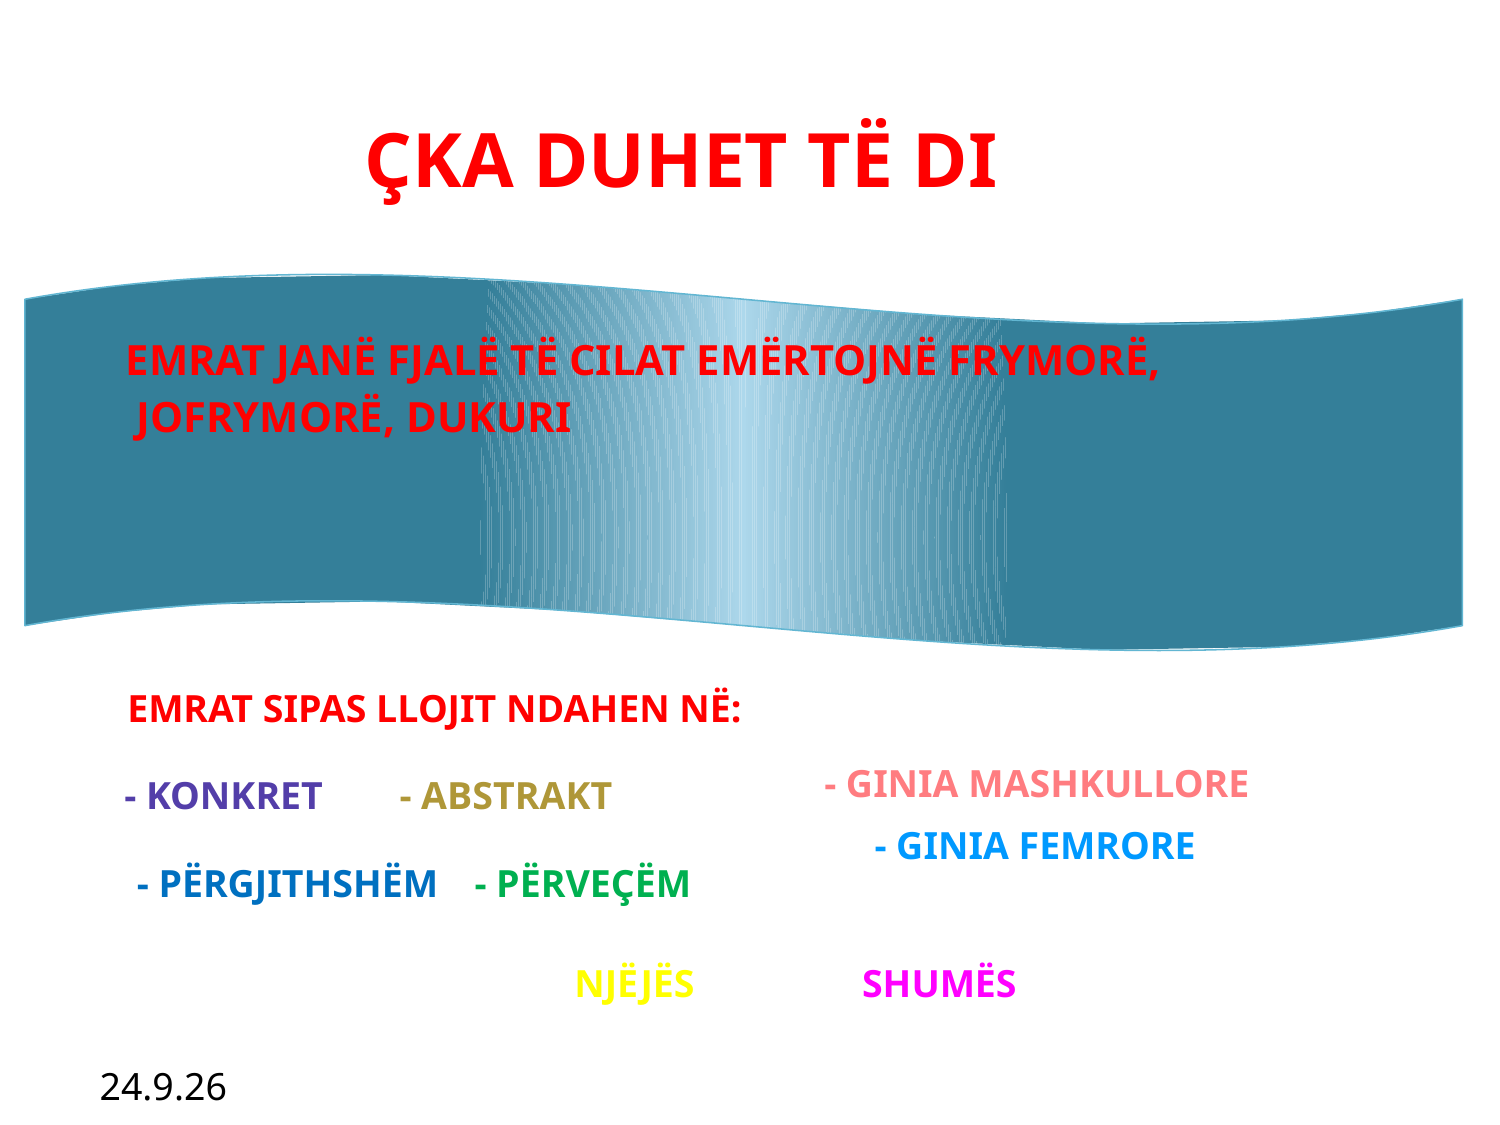

ÇKA DUHET TË DI
 EMRAT JANË FJALË TË CILAT EMËRTOJNË FRYMORË,
 JOFRYMORË, DUKURI
EMRAT SIPAS LLOJIT NDAHEN NË:
 - GINIA MASHKULLORE
 - KONKRET
 - ABSTRAKT
 - GINIA FEMRORE
 - PËRGJITHSHËM
 - PËRVEÇËM
 NJËJËS
 SHUMËS